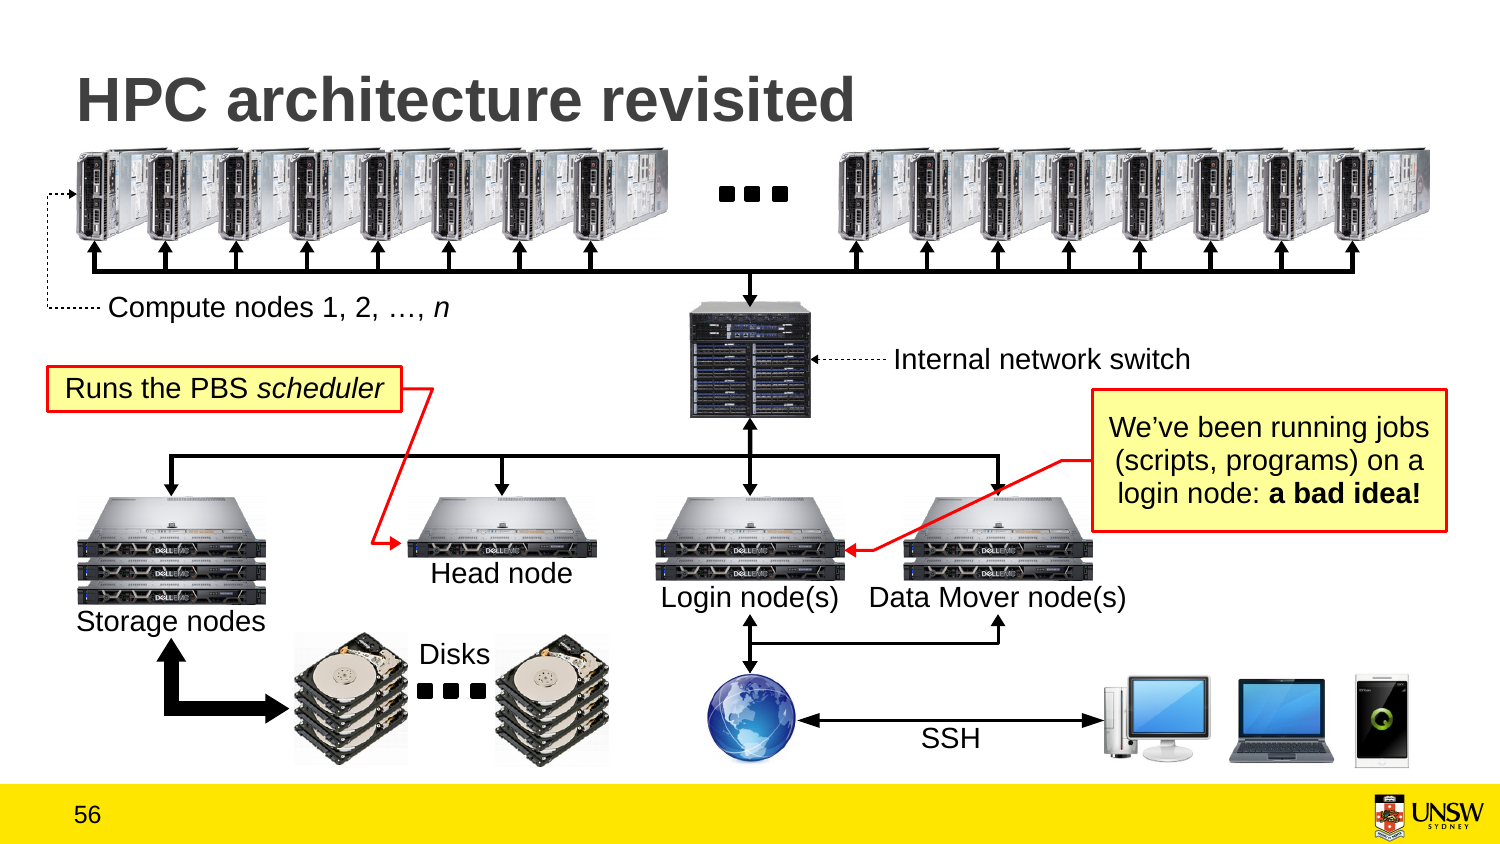

# HPC architecture revisited
Compute nodes 1, 2, …, n
Internal network switch
Runs the PBS scheduler
We’ve been running jobs (scripts, programs) on a login node: a bad idea!
Head node
Storage nodes
Login node(s)
Data Mover node(s)
Disks
SSH